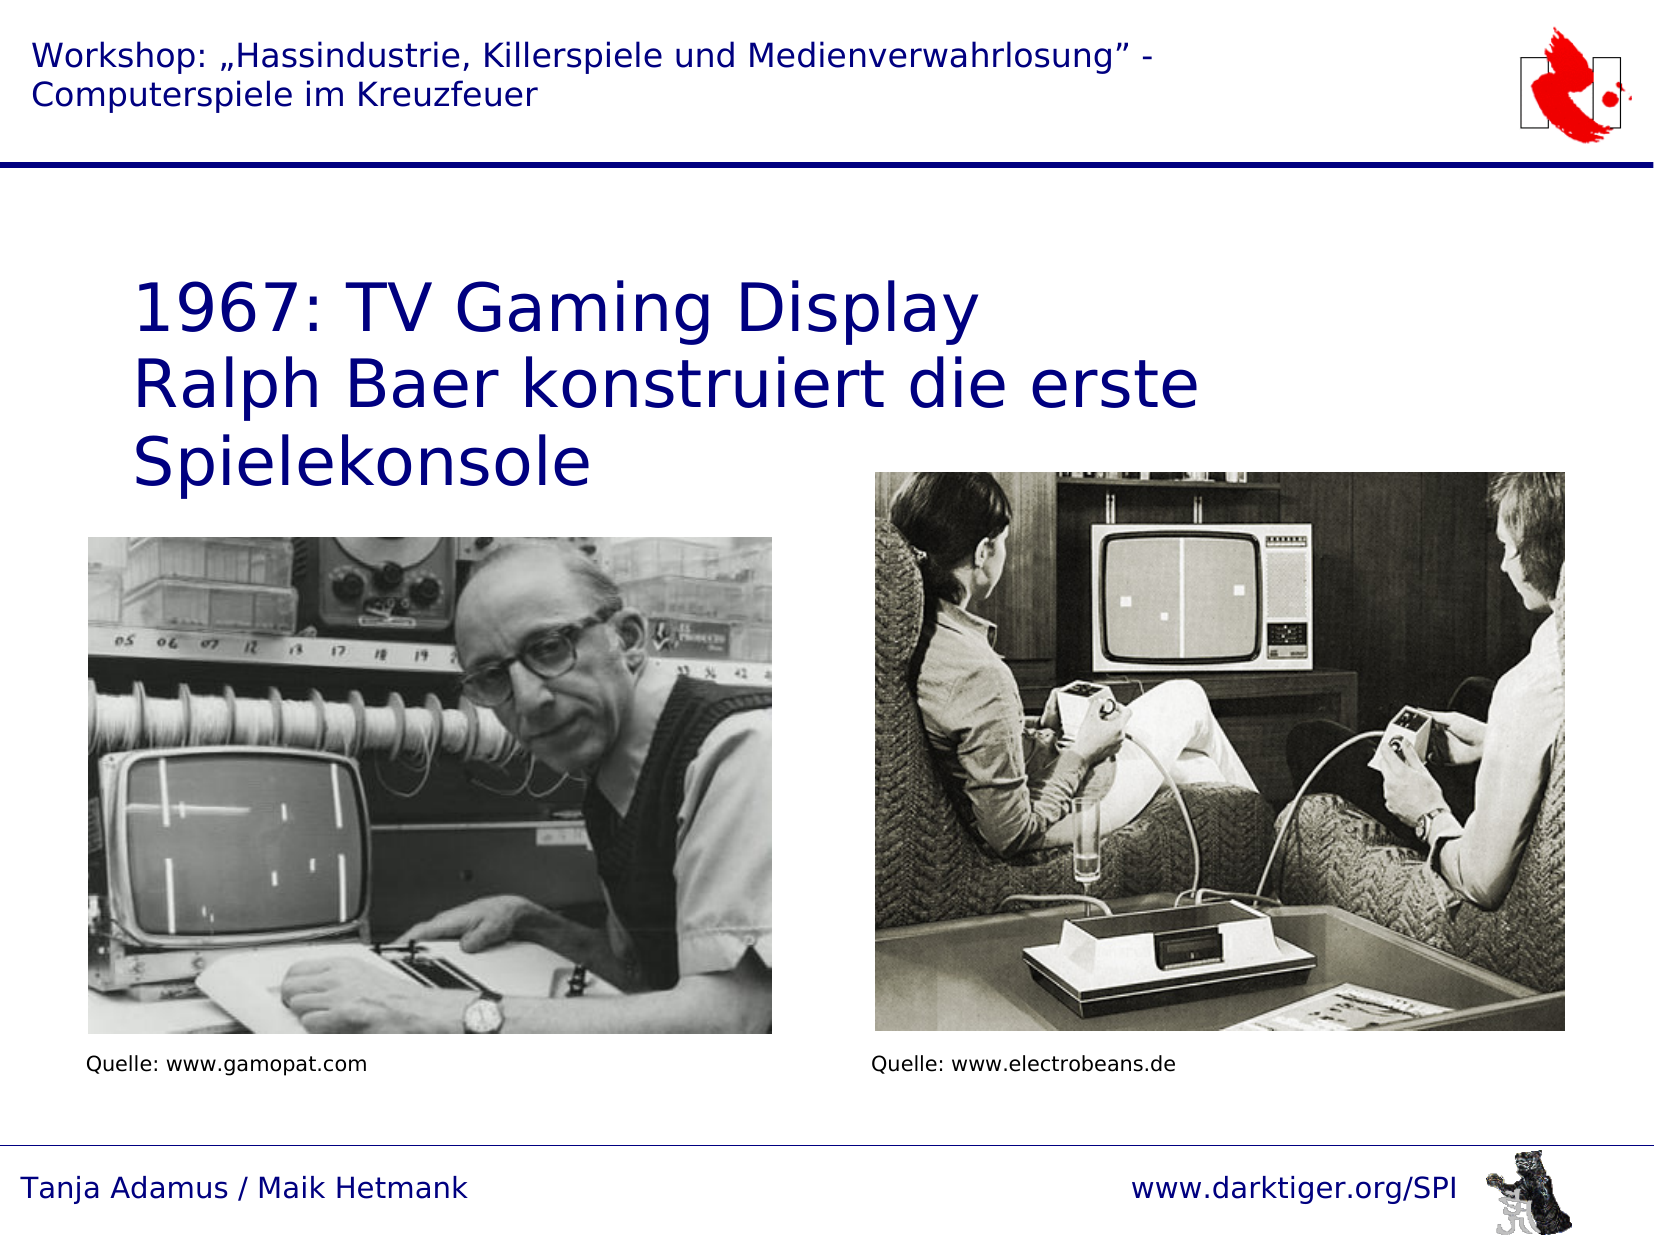

Workshop: „Hassindustrie, Killerspiele und Medienverwahrlosung” - Computerspiele im Kreuzfeuer
1967: TV Gaming Display
Ralph Baer konstruiert die erste Spielekonsole
Quelle: www.gamopat.com
Quelle: www.electrobeans.de